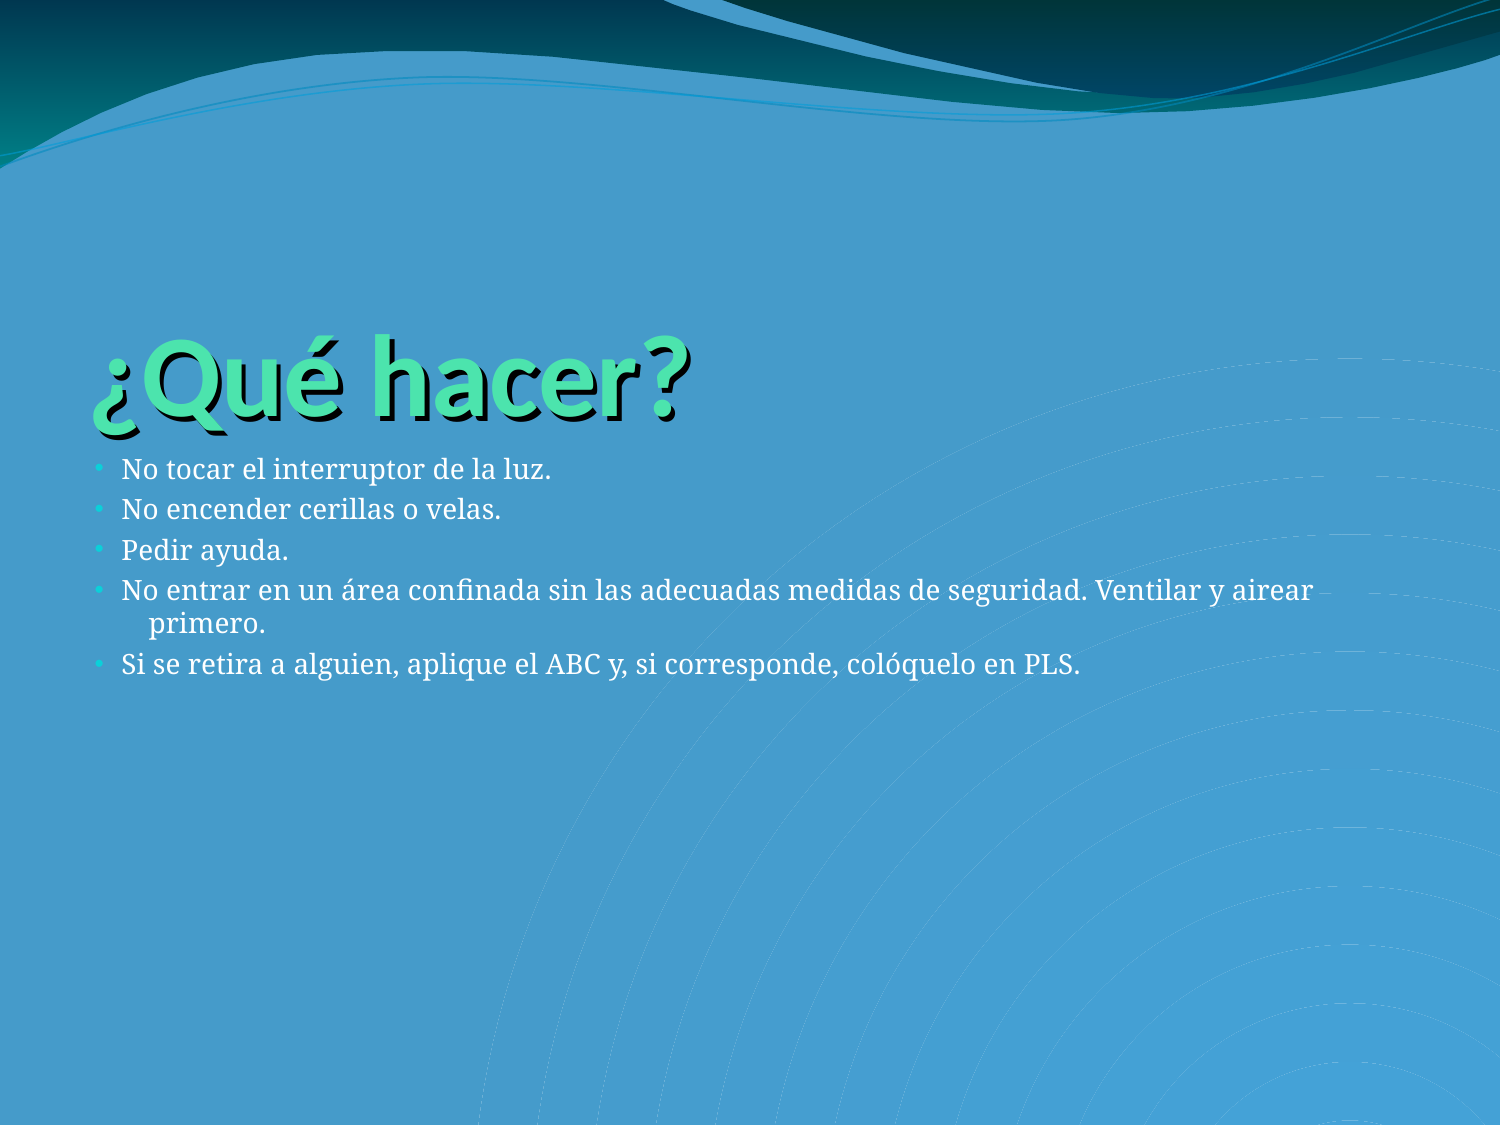

# ¿Qué hacer?
No tocar el interruptor de la luz.
No encender cerillas o velas.
Pedir ayuda.
No entrar en un área confinada sin las adecuadas medidas de seguridad. Ventilar y airear primero.
Si se retira a alguien, aplique el ABC y, si corresponde, colóquelo en PLS.